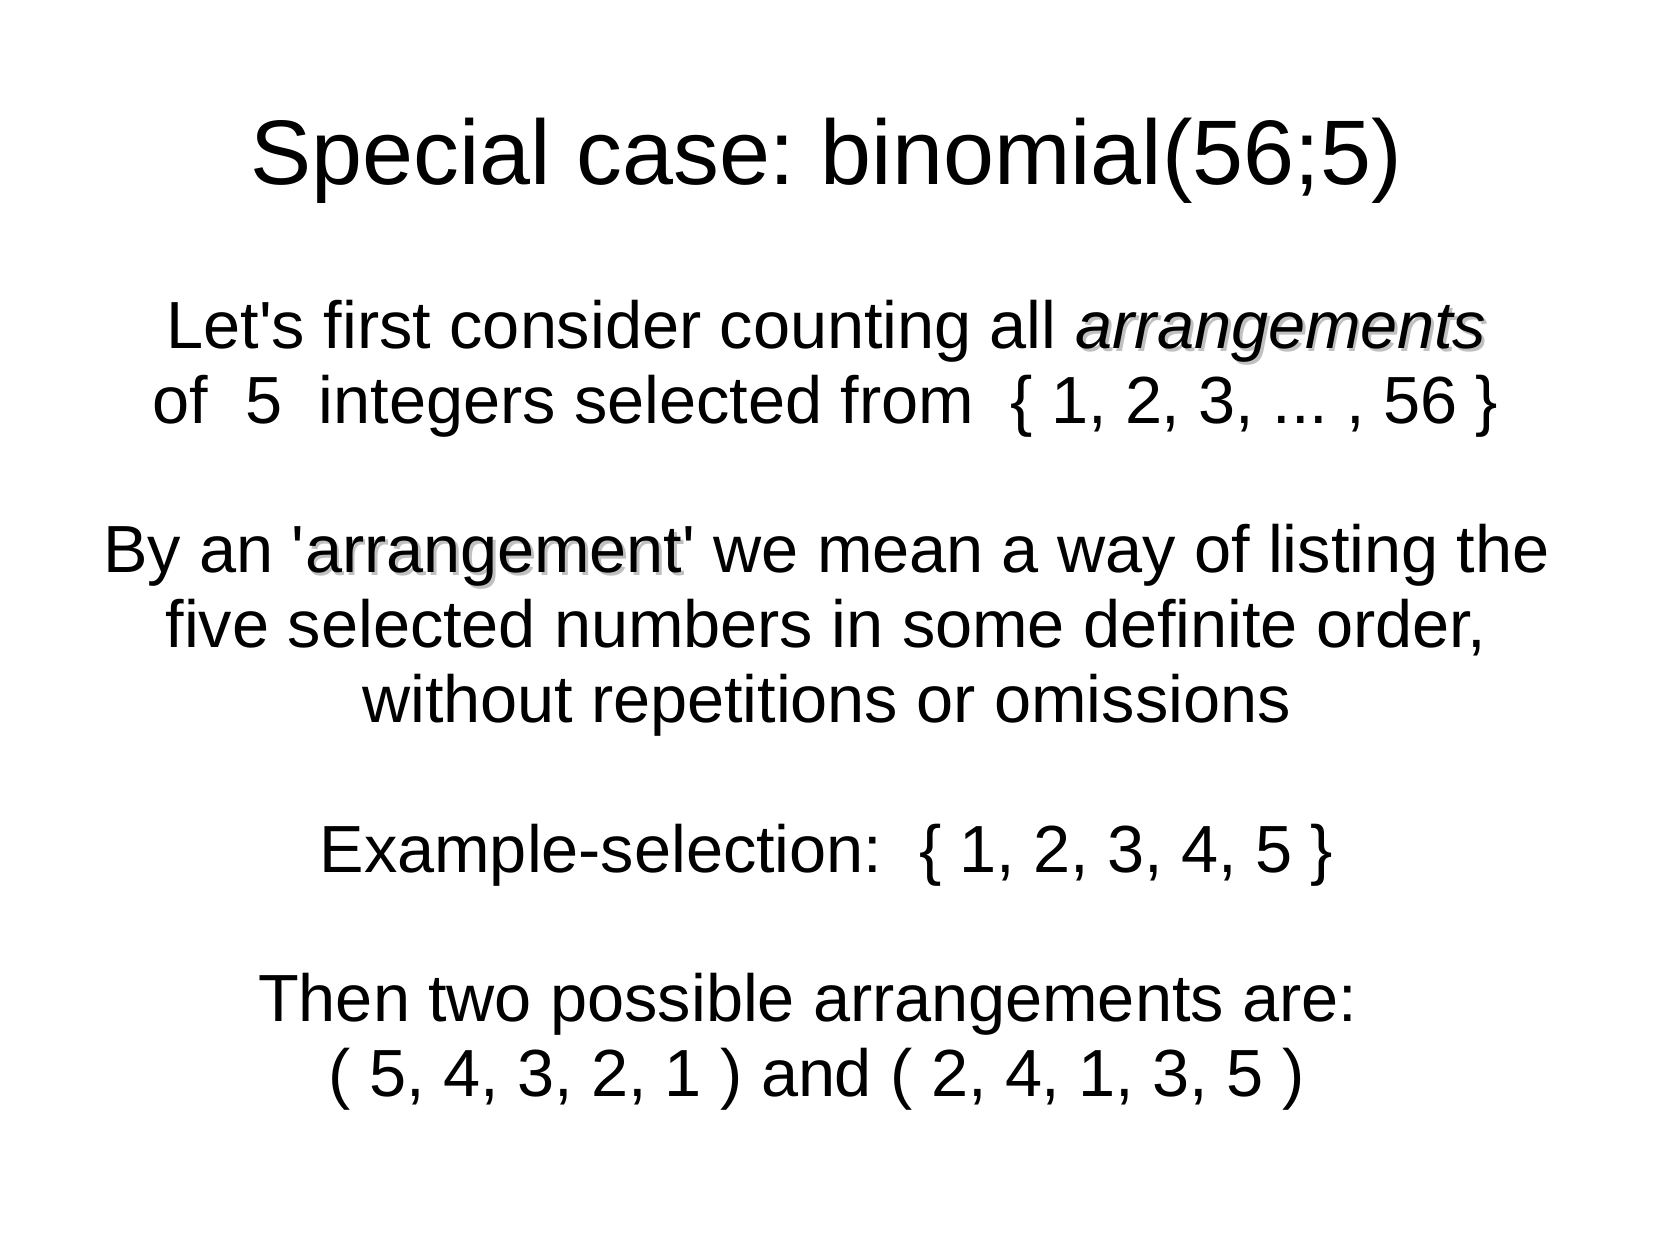

# Special case: binomial(56;5)
Let's first consider counting all arrangements
of 5 integers selected from { 1, 2, 3, ... , 56 }
By an 'arrangement' we mean a way of listing the five selected numbers in some definite order, without repetitions or omissions
Example-selection: { 1, 2, 3, 4, 5 }
Then two possible arrangements are:
( 5, 4, 3, 2, 1 ) and ( 2, 4, 1, 3, 5 )